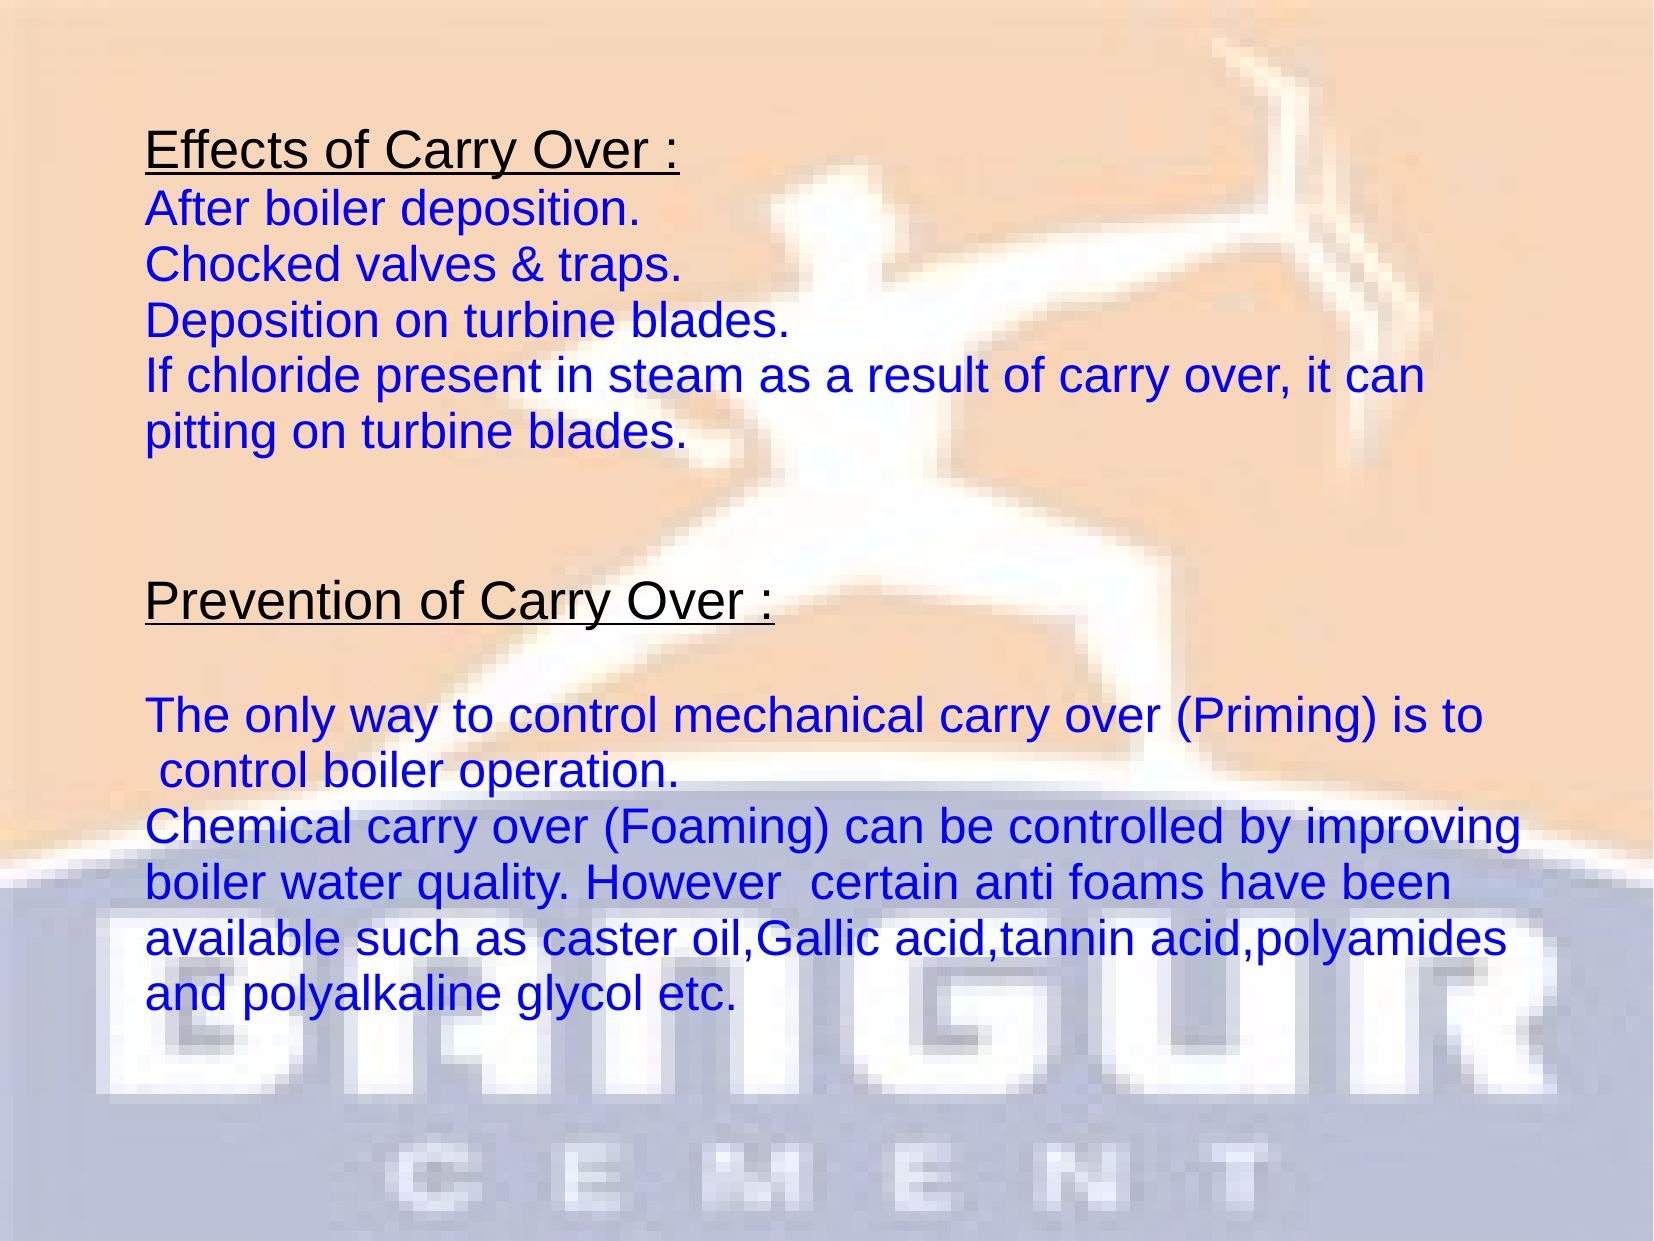

Effects of Carry Over :
After boiler deposition.
Chocked valves & traps.
Deposition on turbine blades.
If chloride present in steam as a result of carry over, it can
pitting on turbine blades.
Prevention of Carry Over :
The only way to control mechanical carry over (Priming) is to
 control boiler operation.
Chemical carry over (Foaming) can be controlled by improving
boiler water quality. However certain anti foams have been
available such as caster oil,Gallic acid,tannin acid,polyamides
and polyalkaline glycol etc.